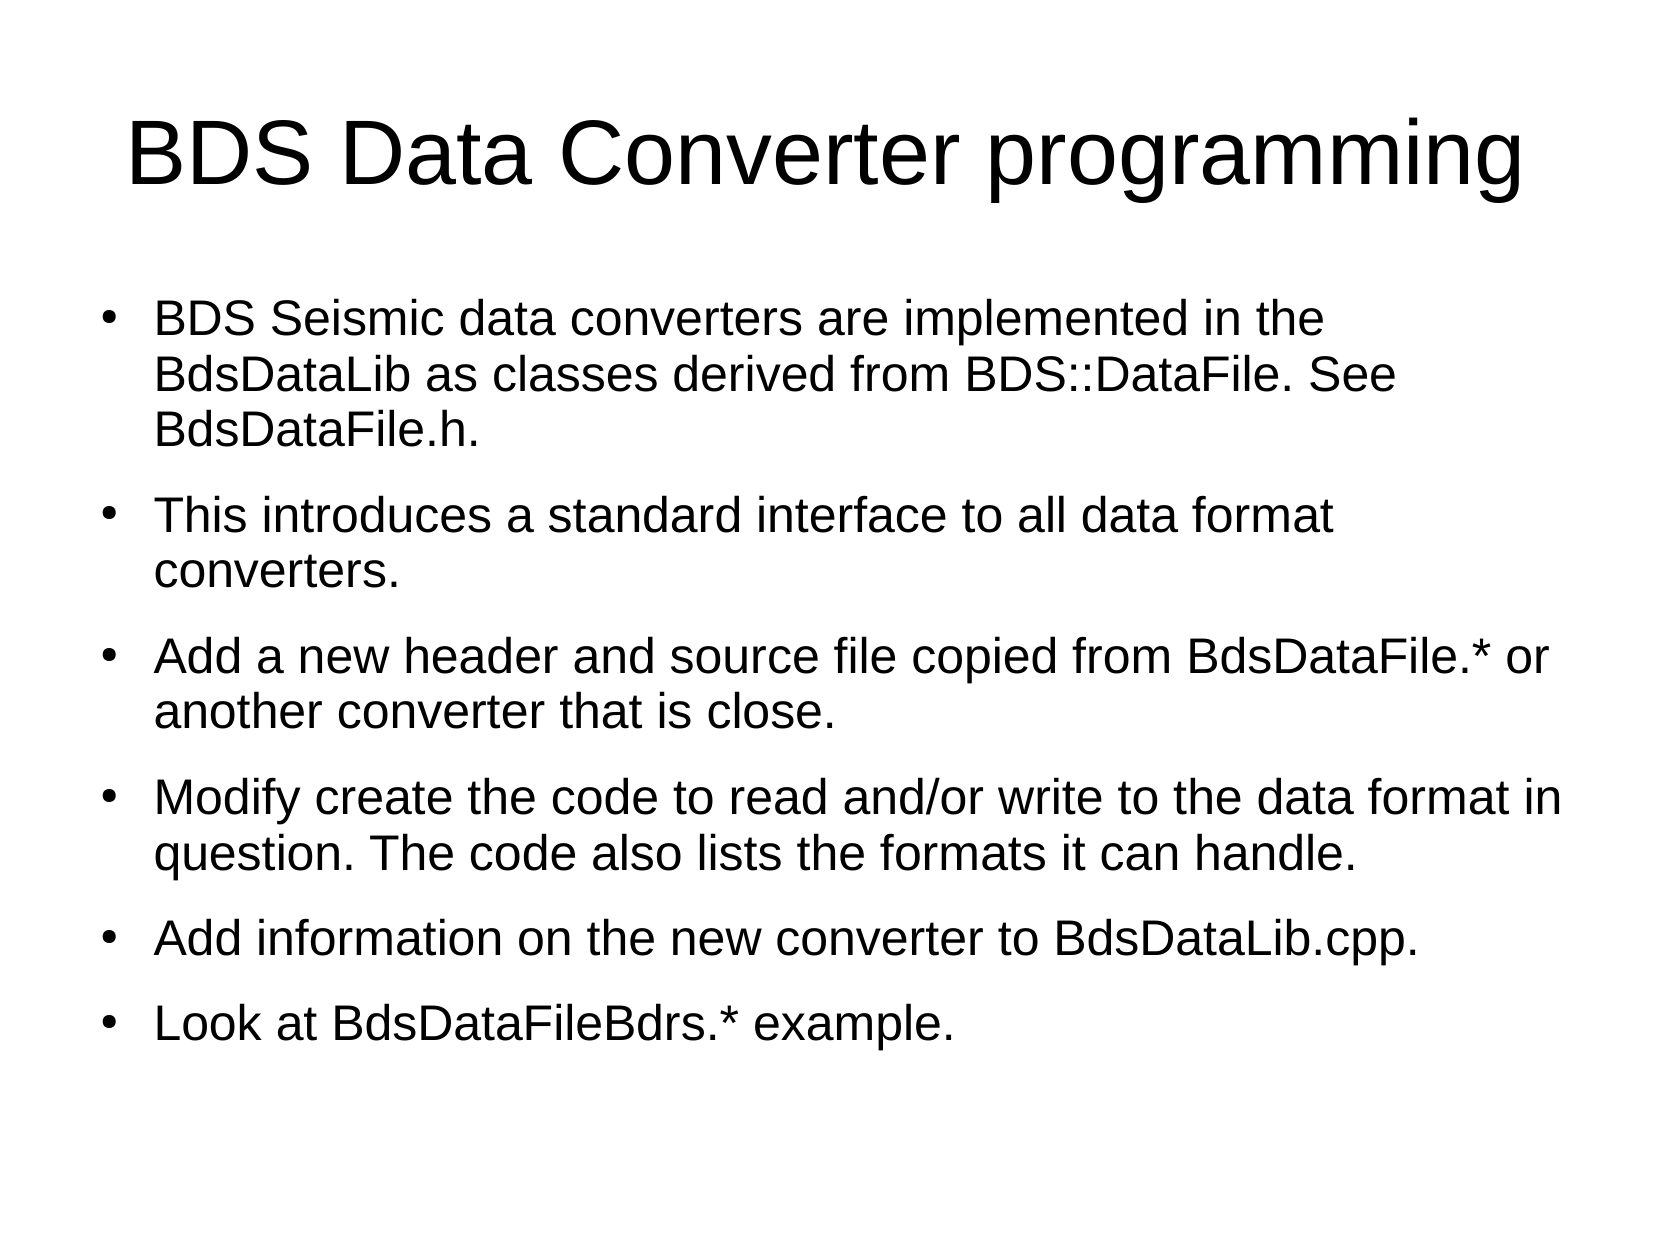

# BDS Data Converter programming
BDS Seismic data converters are implemented in the BdsDataLib as classes derived from BDS::DataFile. See BdsDataFile.h.
This introduces a standard interface to all data format converters.
Add a new header and source file copied from BdsDataFile.* or another converter that is close.
Modify create the code to read and/or write to the data format in question. The code also lists the formats it can handle.
Add information on the new converter to BdsDataLib.cpp.
Look at BdsDataFileBdrs.* example.